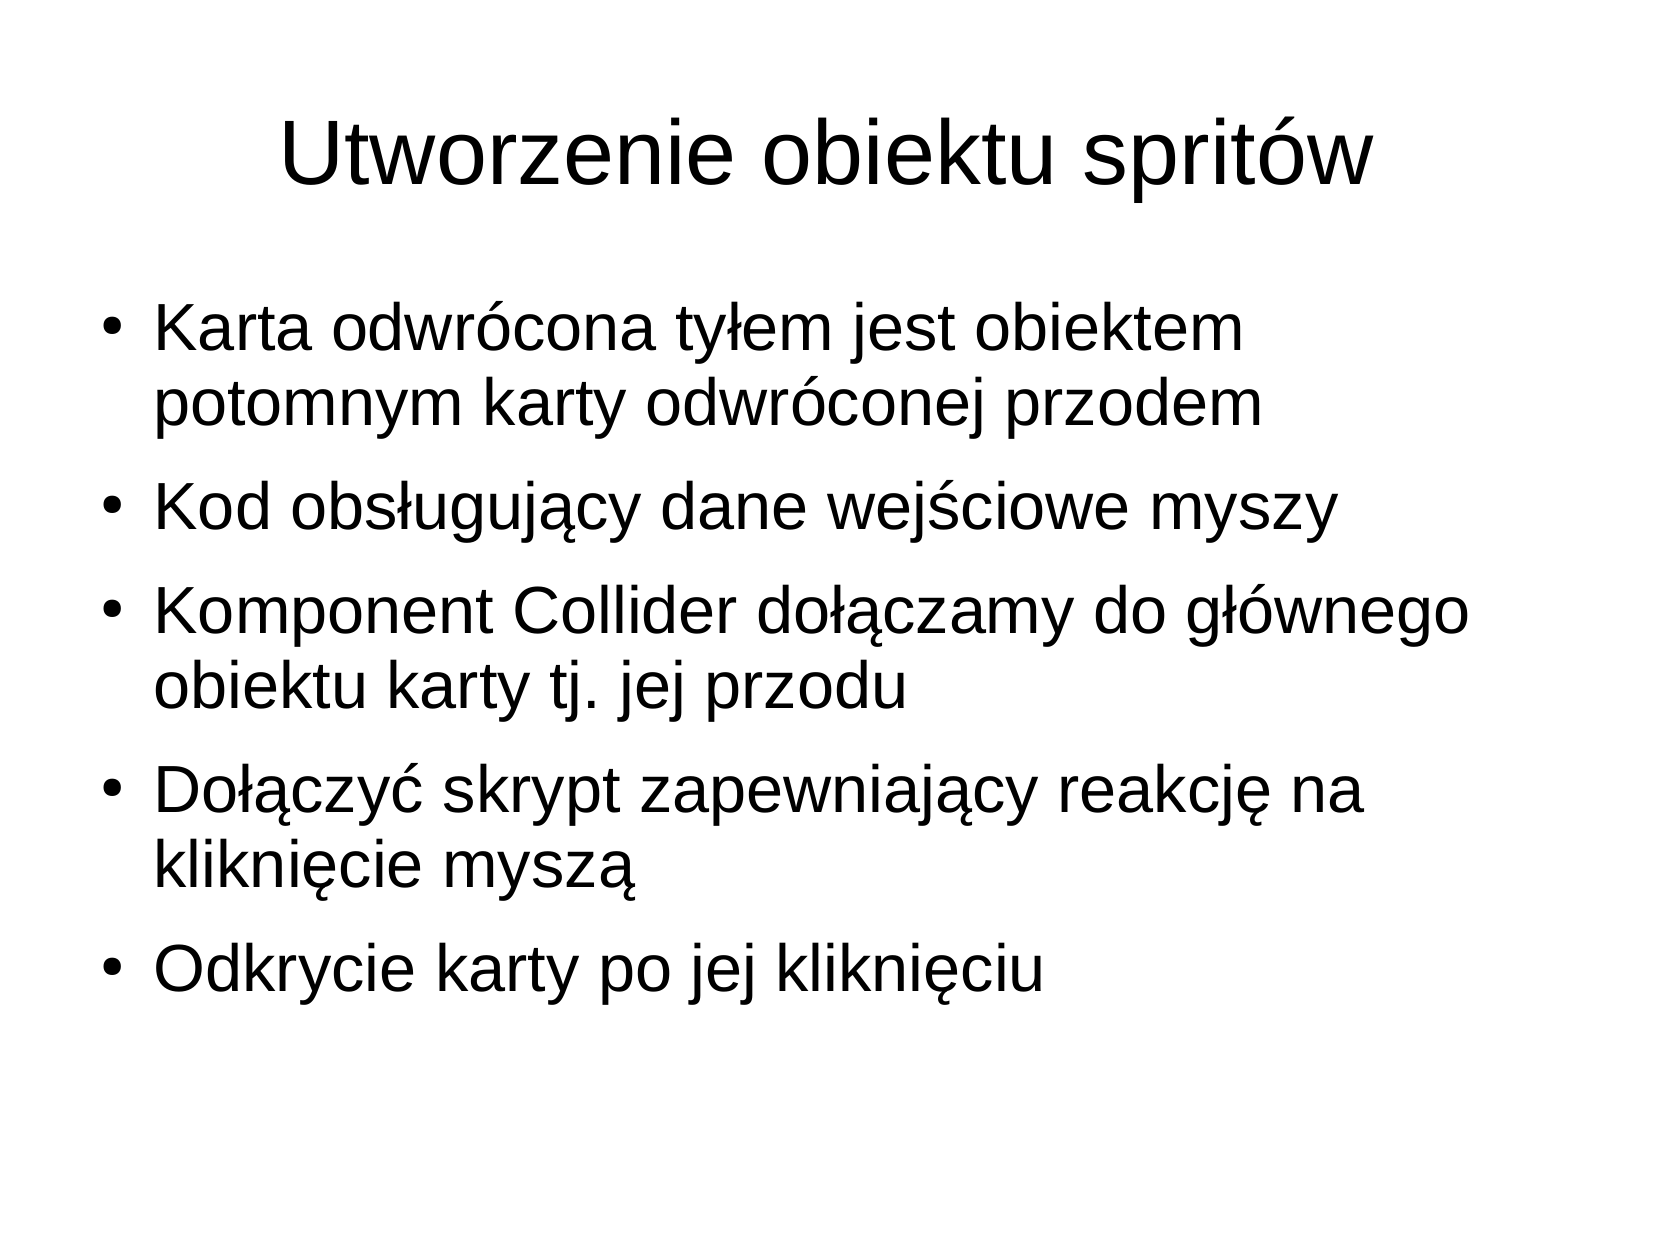

# Utworzenie obiektu spritów
Karta odwrócona tyłem jest obiektem potomnym karty odwróconej przodem
Kod obsługujący dane wejściowe myszy
Komponent Collider dołączamy do głównego obiektu karty tj. jej przodu
Dołączyć skrypt zapewniający reakcję na kliknięcie myszą
Odkrycie karty po jej kliknięciu